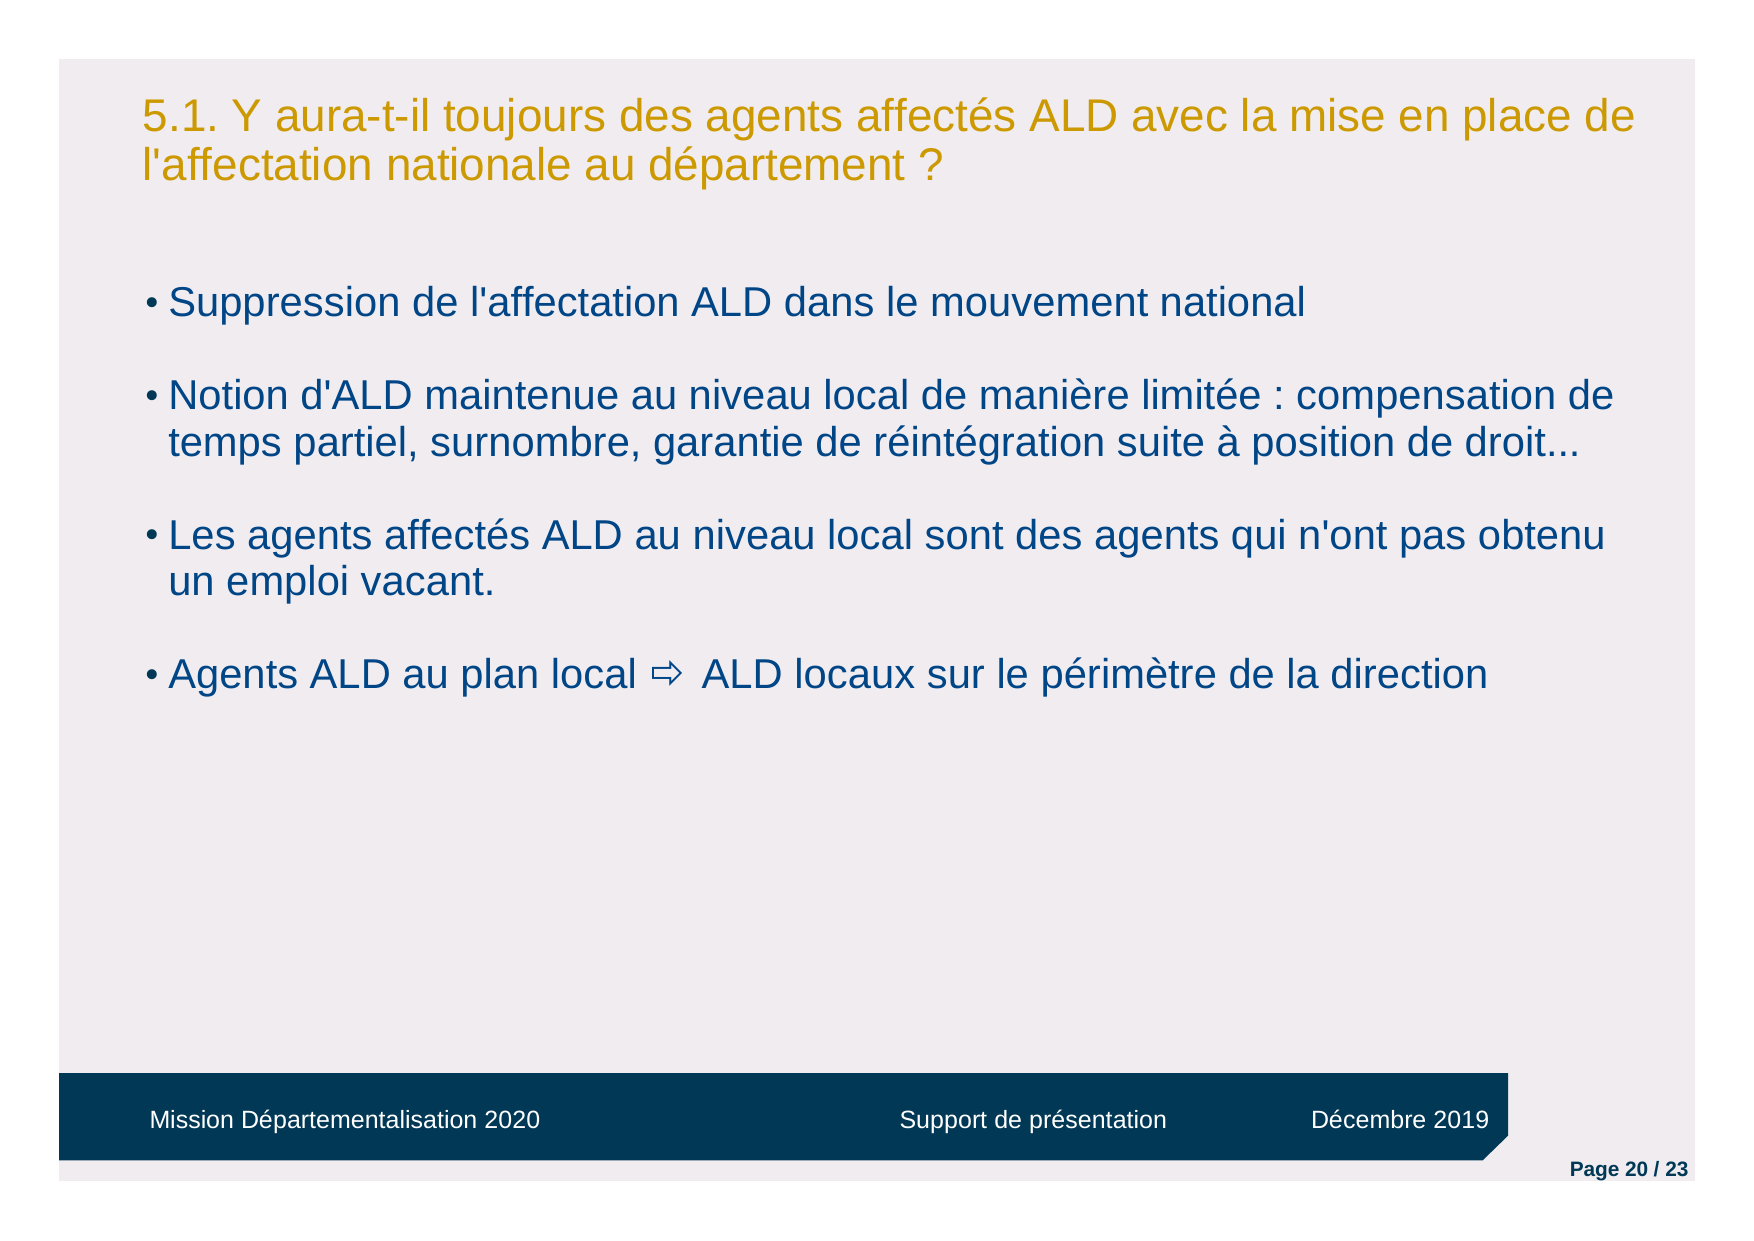

# 5.1. Y aura-t-il toujours des agents affectés ALD avec la mise en place de l'affectation nationale au département ?
Suppression de l'affectation ALD dans le mouvement national
Notion d'ALD maintenue au niveau local de manière limitée : compensation de temps partiel, surnombre, garantie de réintégration suite à position de droit...
Les agents affectés ALD au niveau local sont des agents qui n'ont pas obtenu un emploi vacant.
Agents ALD au plan local  ALD locaux sur le périmètre de la direction